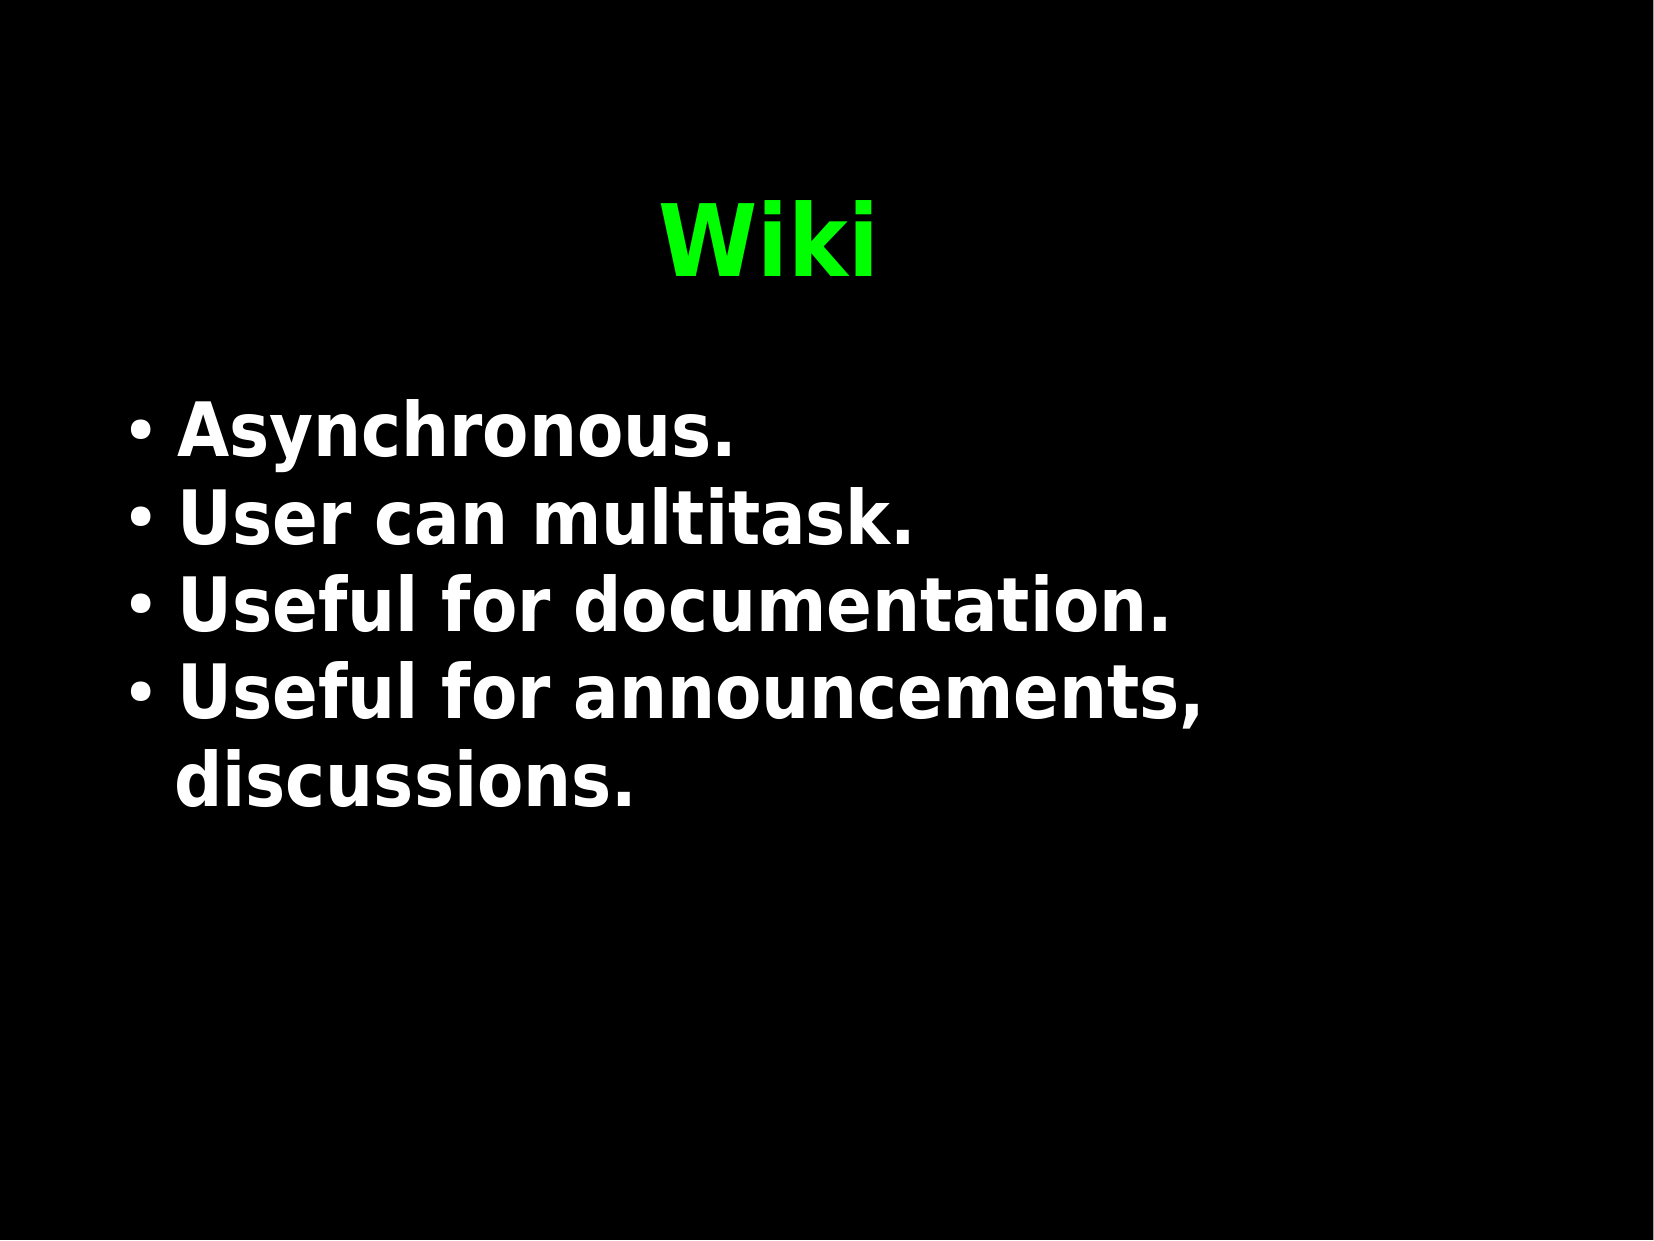

Wiki
 Asynchronous.
 User can multitask.
 Useful for documentation.
 Useful for announcements,
 discussions.